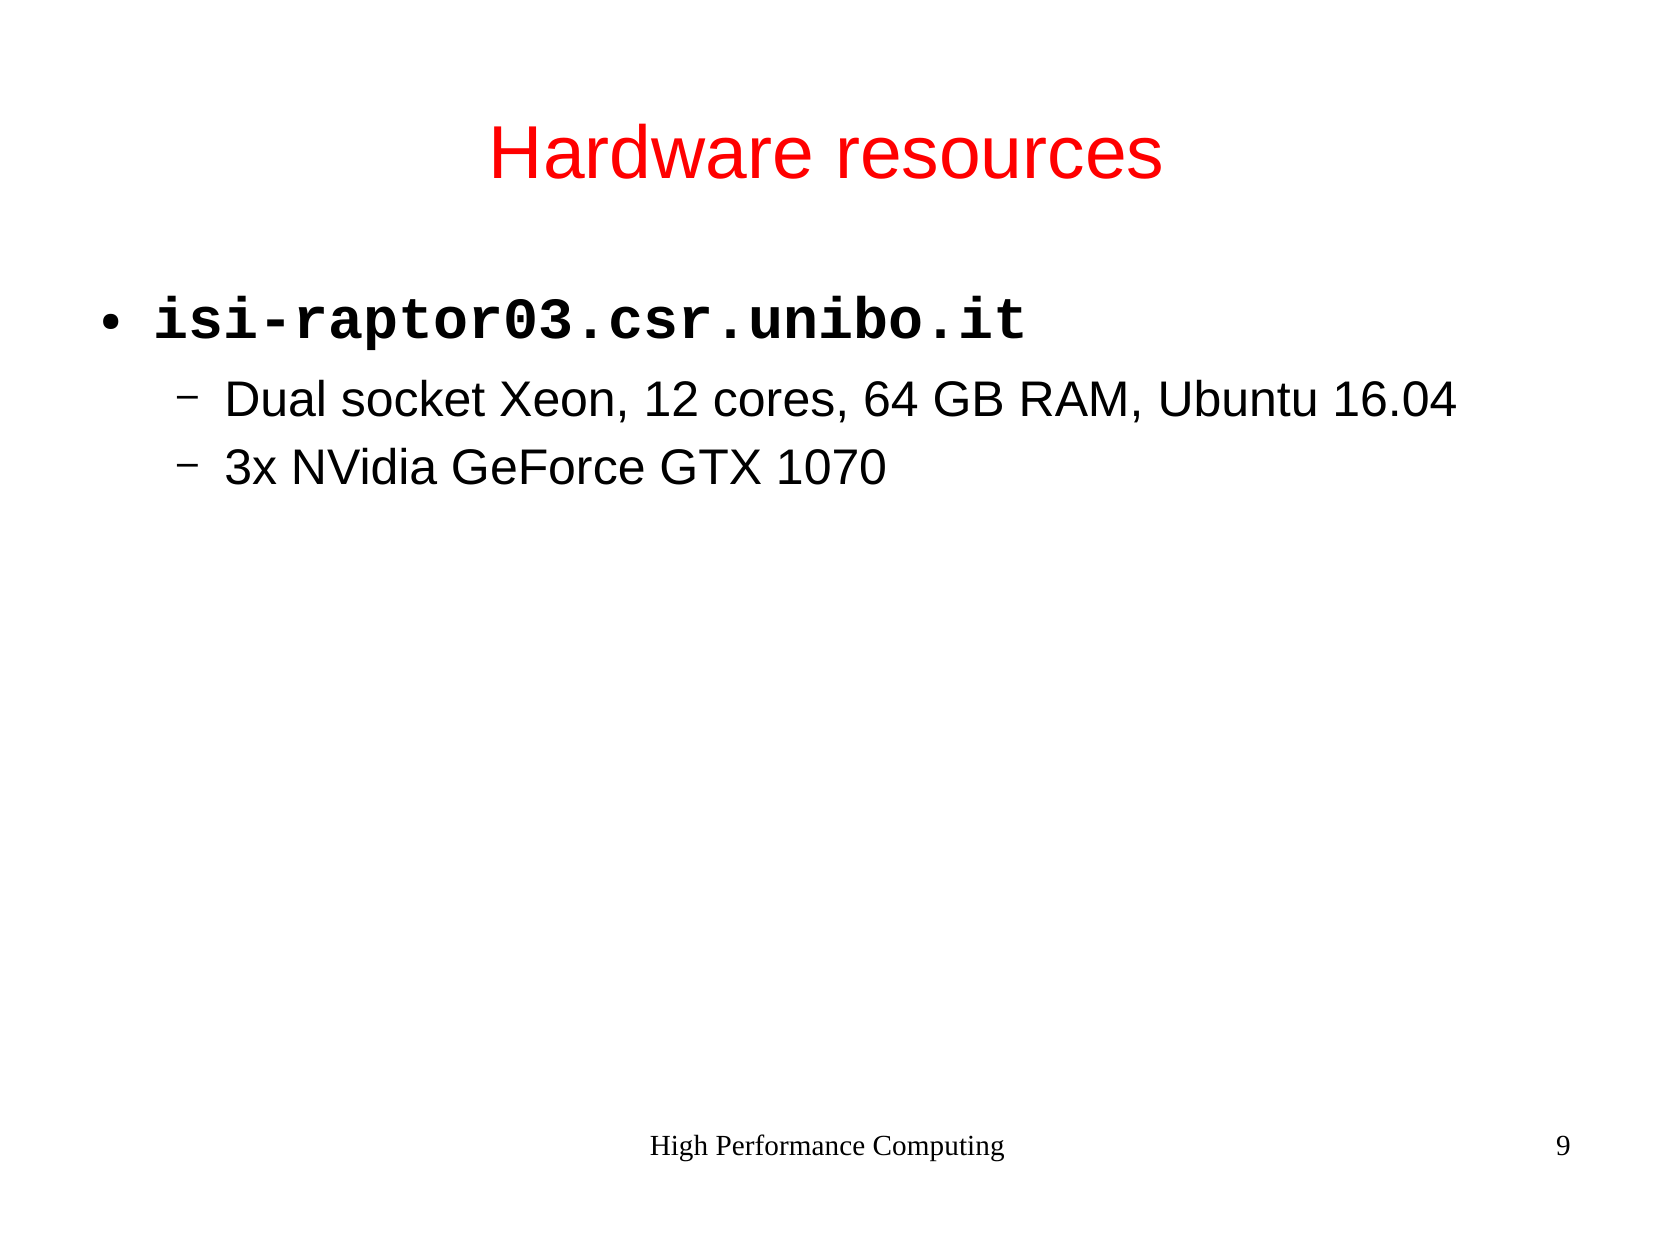

# Hardware resources
isi-raptor03.csr.unibo.it
Dual socket Xeon, 12 cores, 64 GB RAM, Ubuntu 16.04
3x NVidia GeForce GTX 1070
High Performance Computing
9